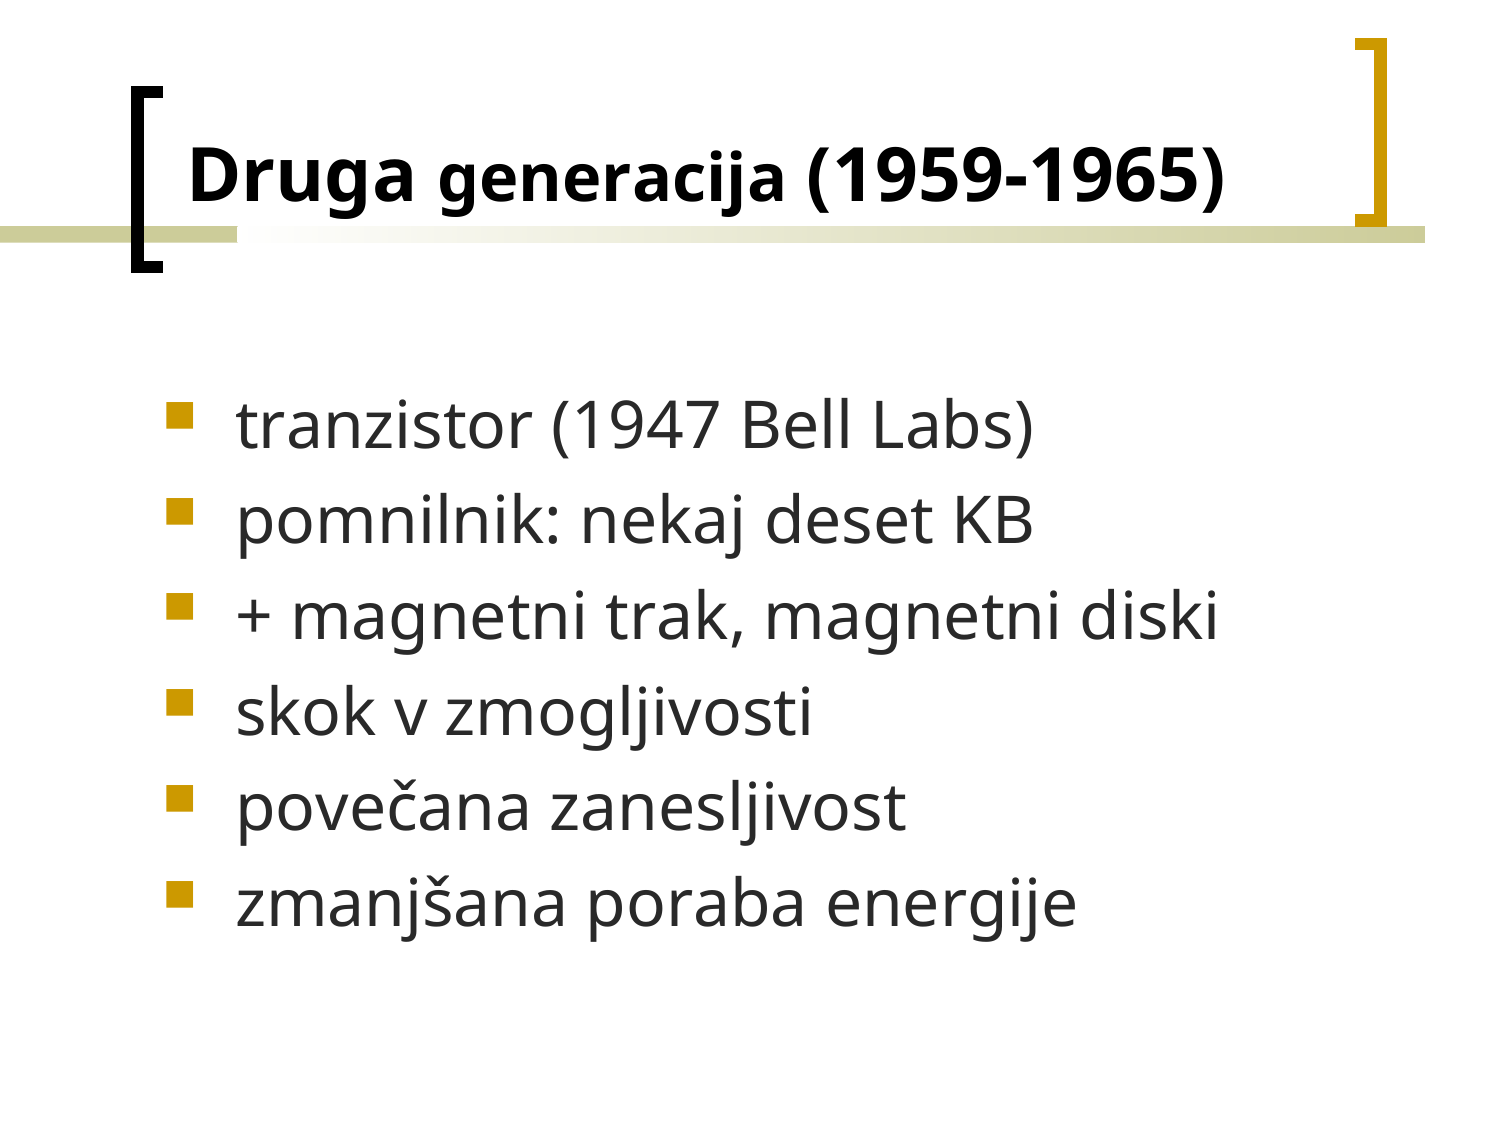

# Druga generacija (1959-1965)
tranzistor (1947 Bell Labs)
pomnilnik: nekaj deset KB
+ magnetni trak, magnetni diski
skok v zmogljivosti
povečana zanesljivost
zmanjšana poraba energije